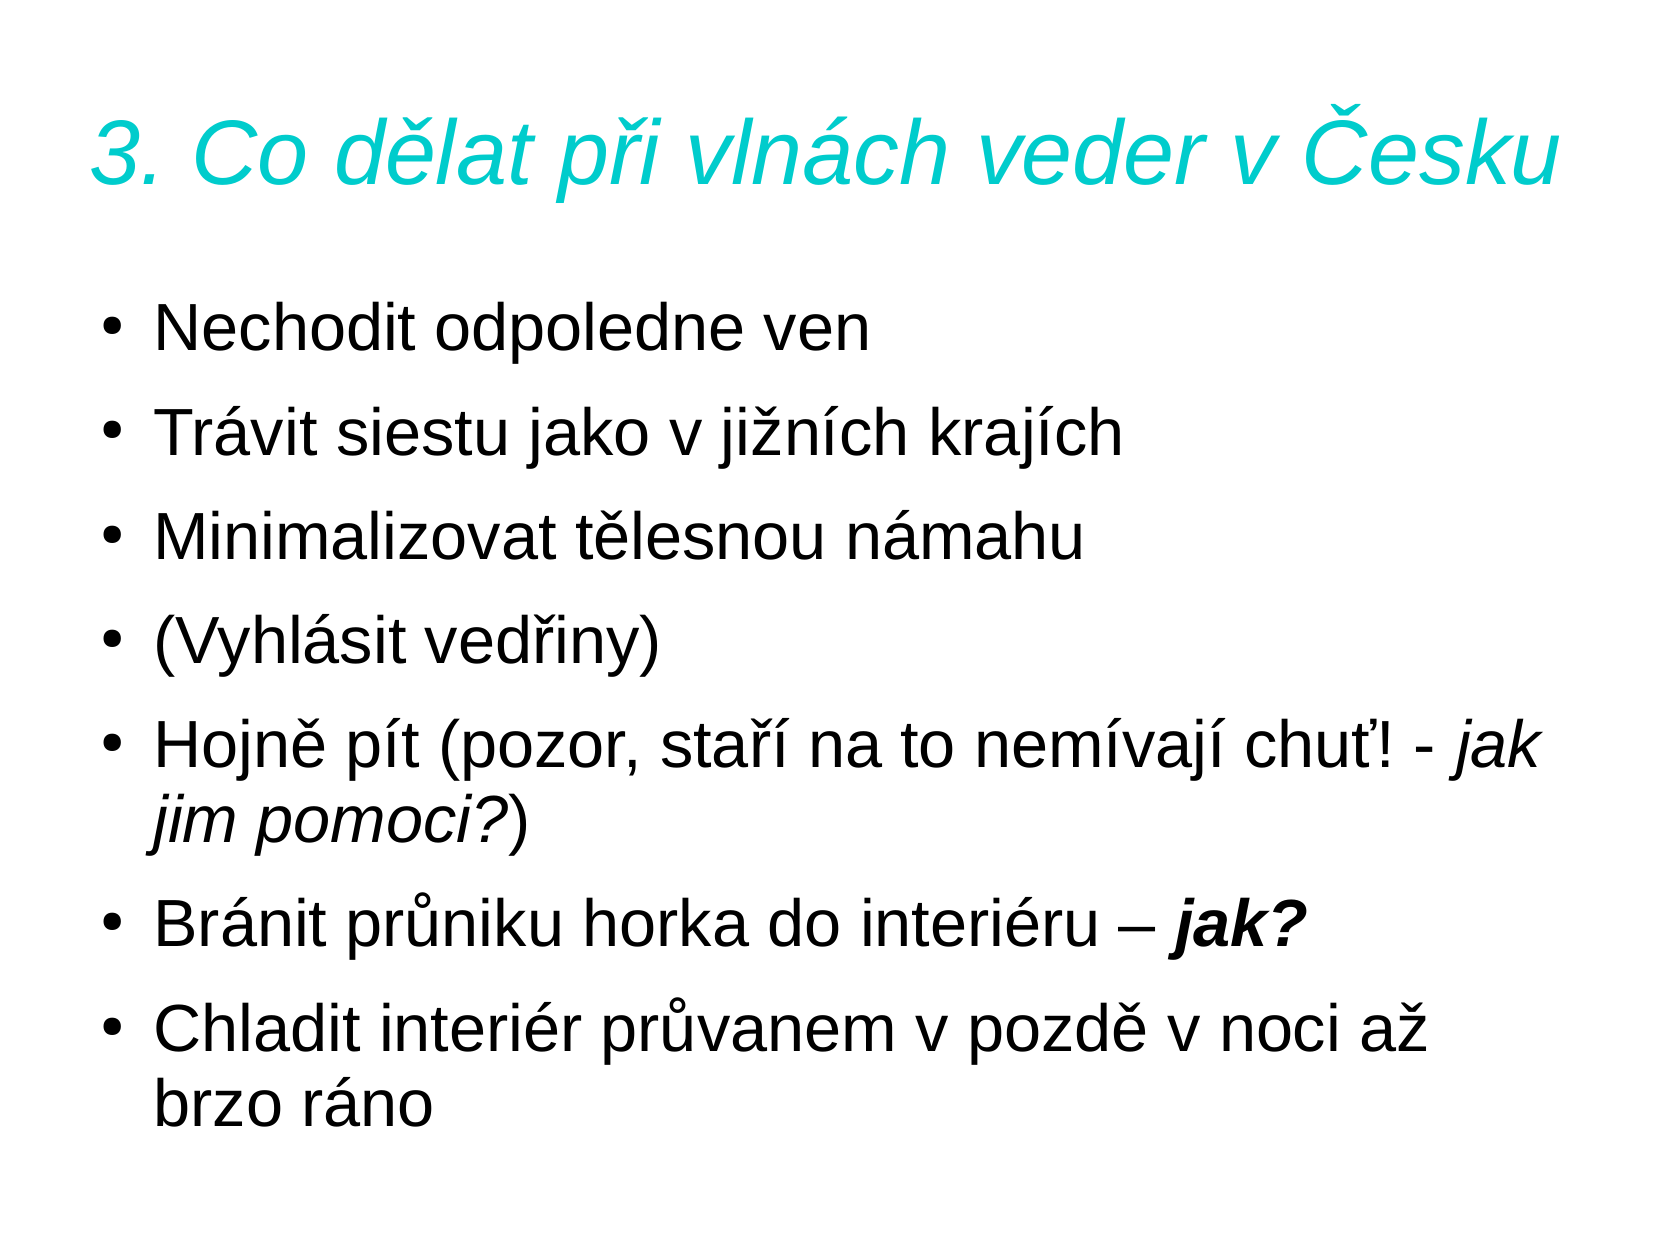

# 3. Co dělat při vlnách veder v Česku
Nechodit odpoledne ven
Trávit siestu jako v jižních krajích
Minimalizovat tělesnou námahu
(Vyhlásit vedřiny)
Hojně pít (pozor, staří na to nemívají chuť! - jak jim pomoci?)
Bránit průniku horka do interiéru – jak?
Chladit interiér průvanem v pozdě v noci až brzo ráno